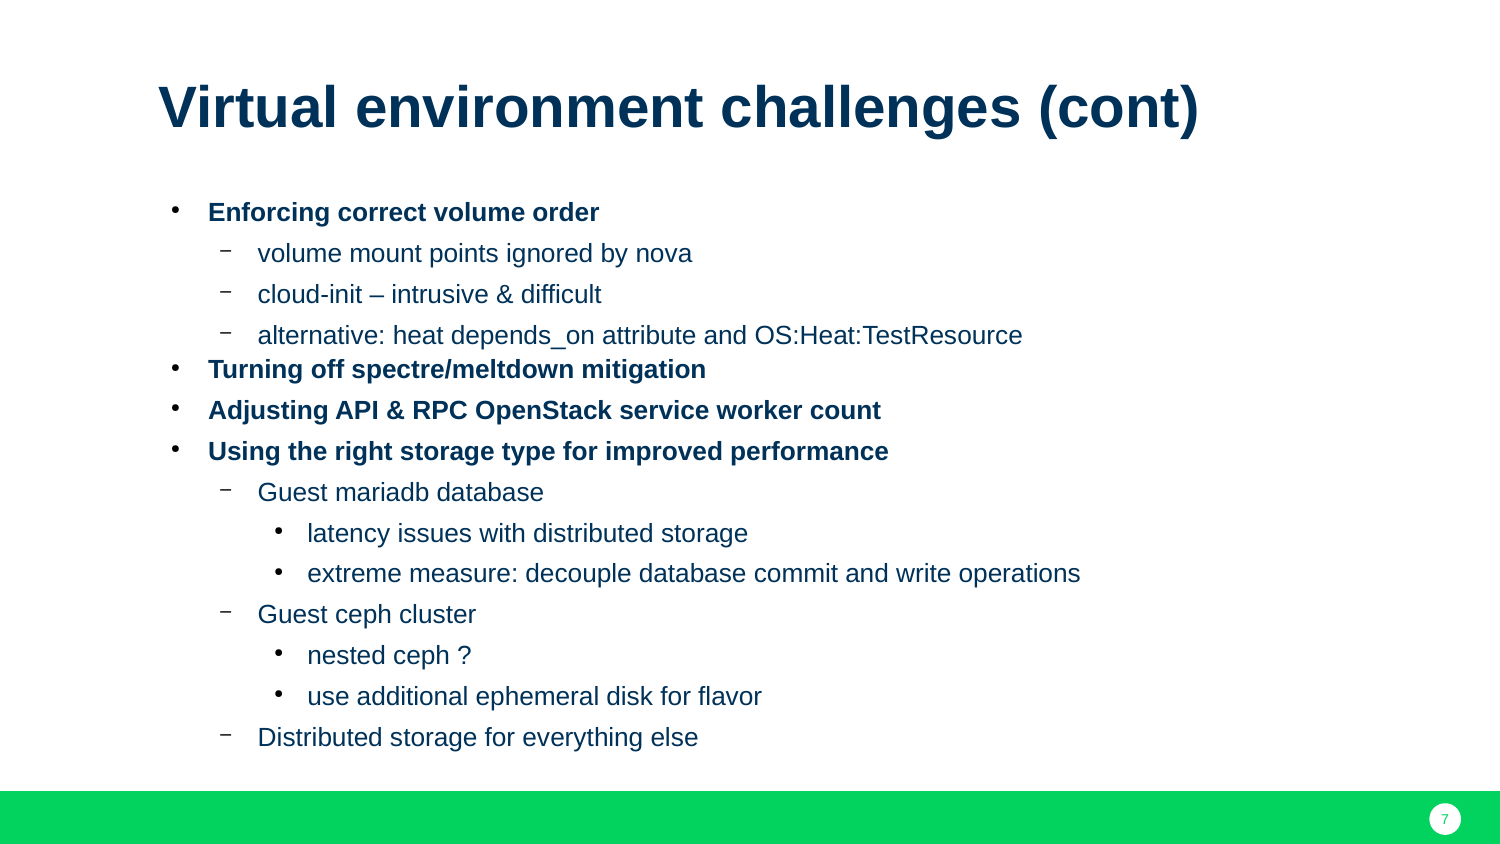

# Virtual environment challenges (cont)
Enforcing correct volume order
volume mount points ignored by nova
cloud-init – intrusive & difficult
alternative: heat depends_on attribute and OS:Heat:TestResource
Turning off spectre/meltdown mitigation
Adjusting API & RPC OpenStack service worker count
Using the right storage type for improved performance
Guest mariadb database
latency issues with distributed storage
extreme measure: decouple database commit and write operations
Guest ceph cluster
nested ceph ?
use additional ephemeral disk for flavor
Distributed storage for everything else